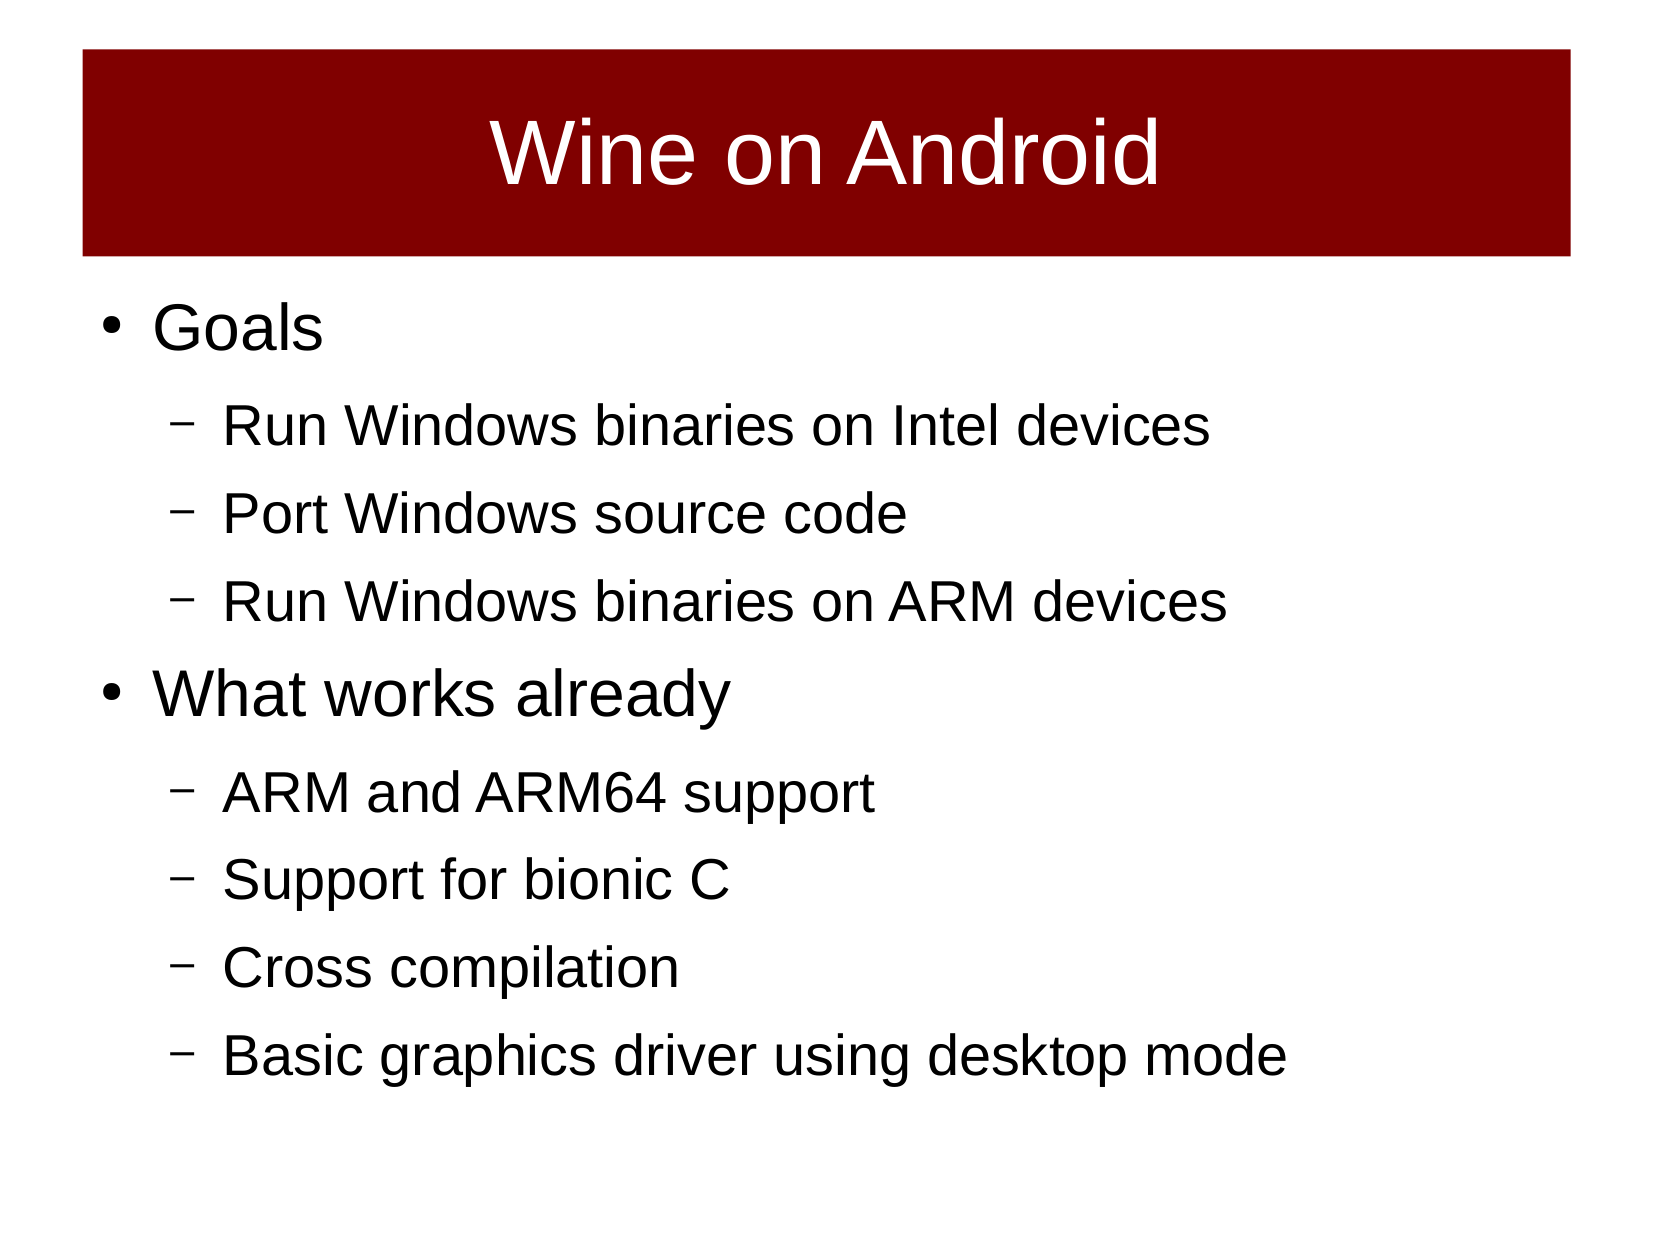

# Wine on Android
Goals
Run Windows binaries on Intel devices
Port Windows source code
Run Windows binaries on ARM devices
What works already
ARM and ARM64 support
Support for bionic C
Cross compilation
Basic graphics driver using desktop mode